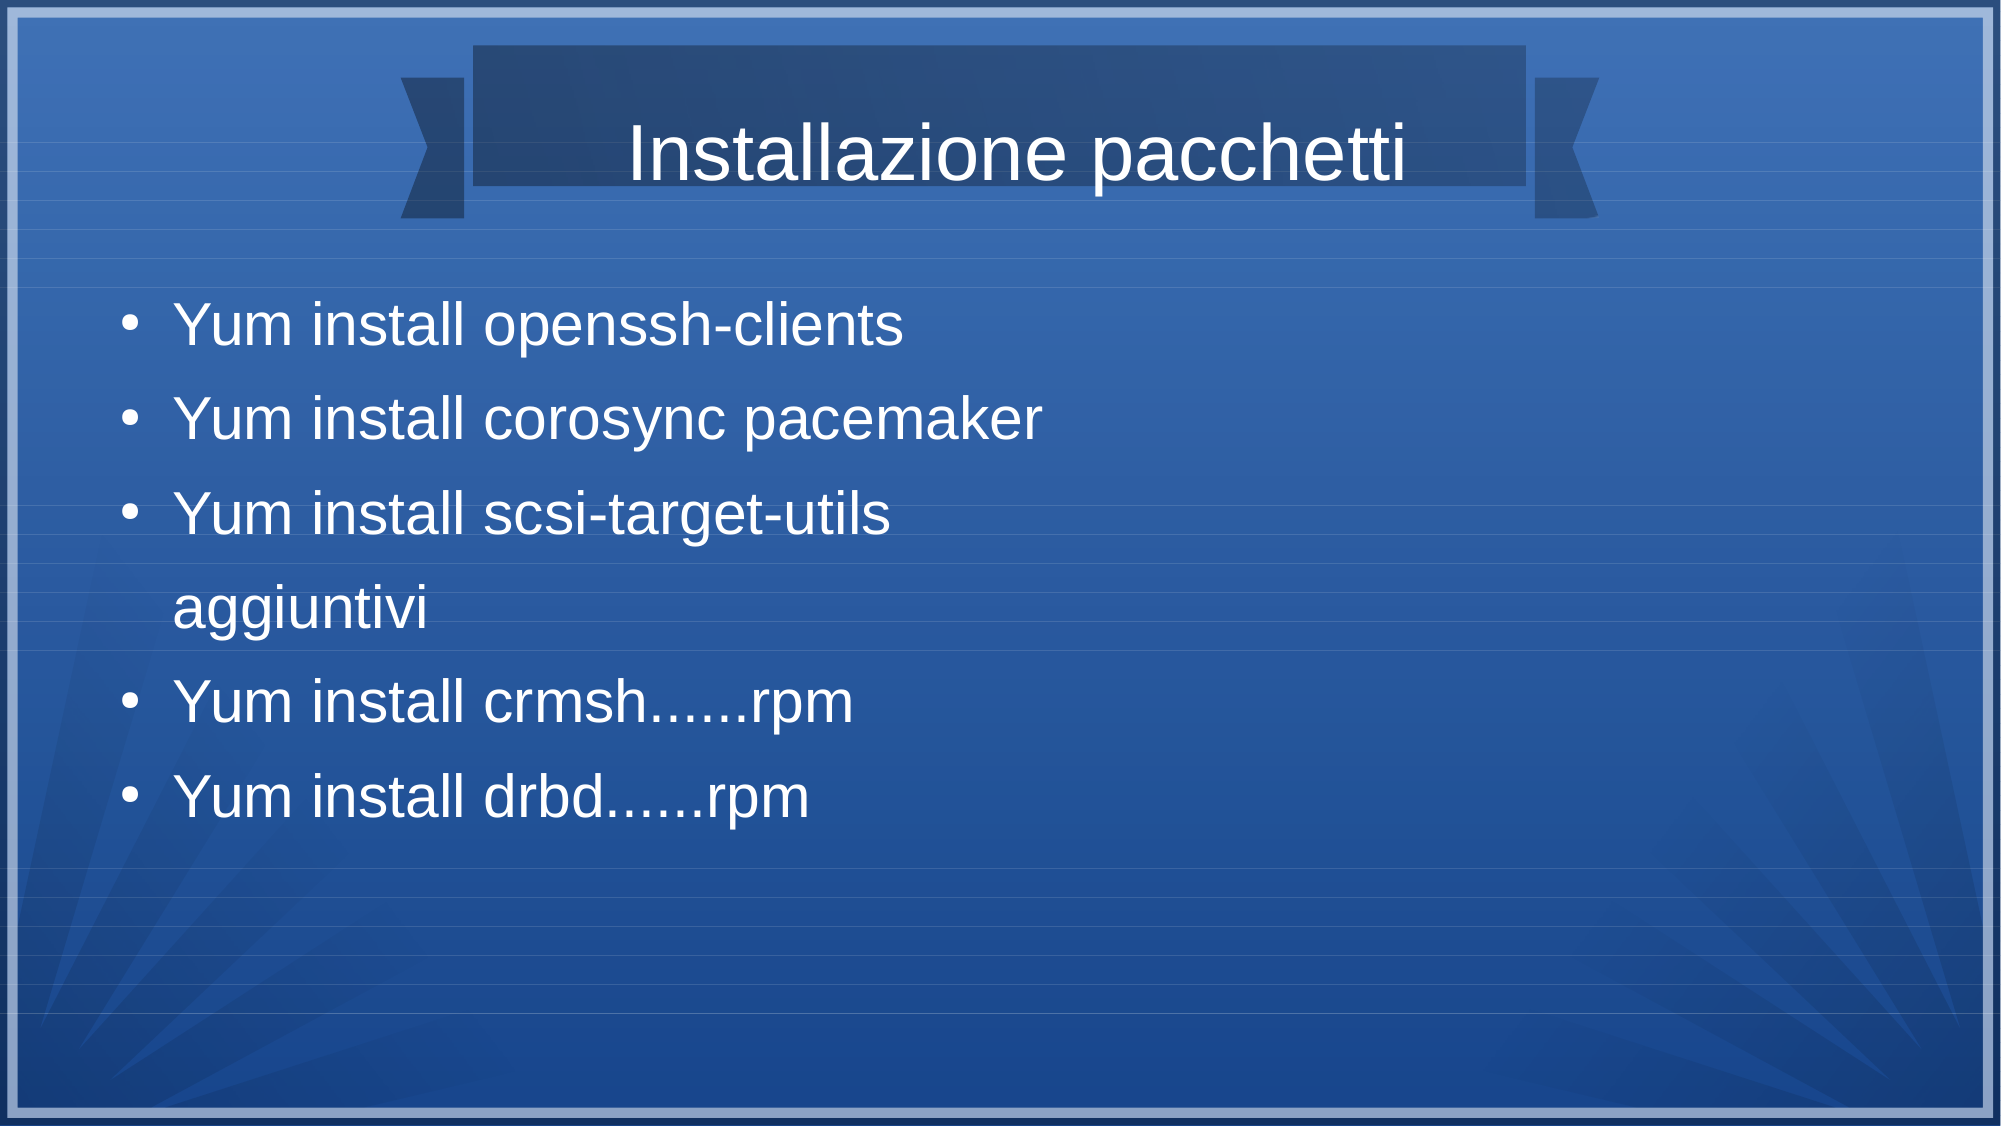

# Installazione pacchetti
Yum install openssh-clients
Yum install corosync pacemaker
Yum install scsi-target-utils
aggiuntivi
Yum install crmsh......rpm
Yum install drbd......rpm